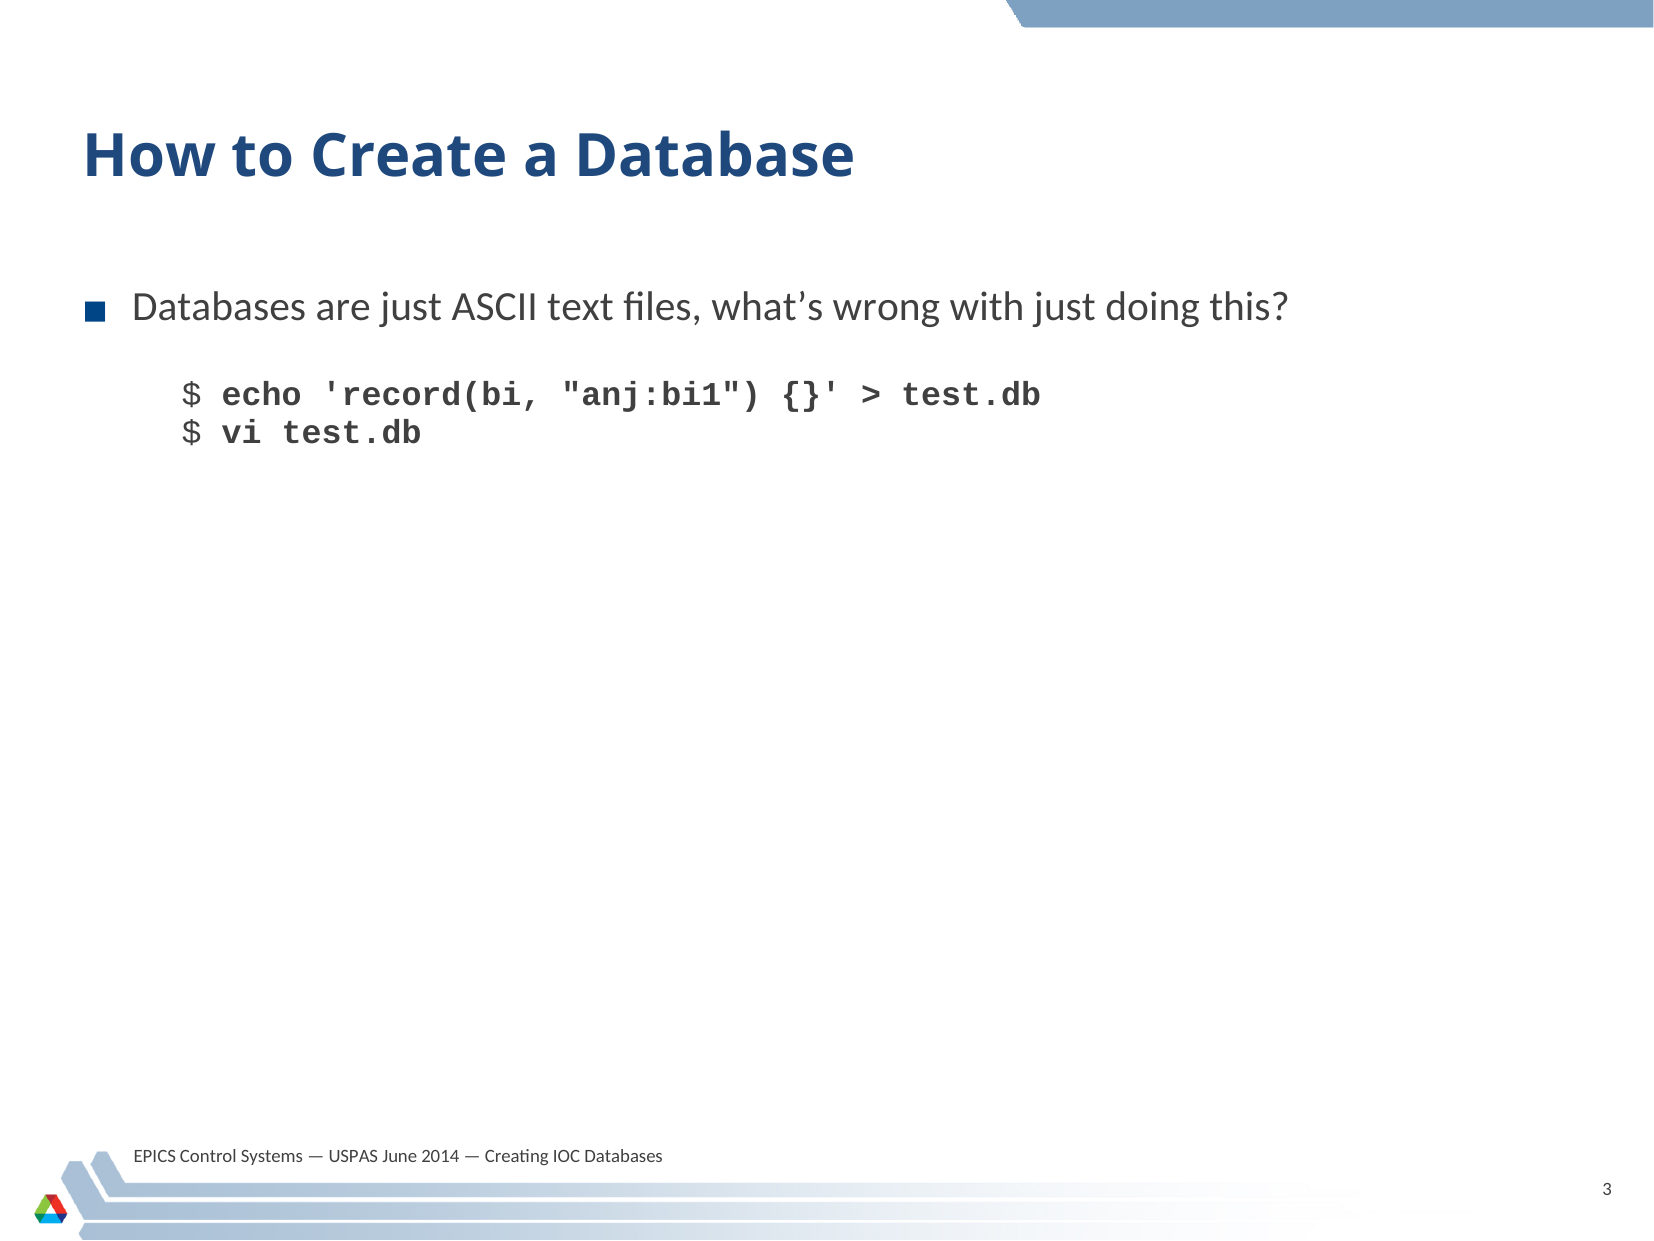

# How to Create a Database
Databases are just ASCII text files, what’s wrong with just doing this?
$ echo 'record(bi, "anj:bi1") {}' > test.db
$ vi test.db
EPICS Control Systems — USPAS June 2014 — Creating IOC Databases
3